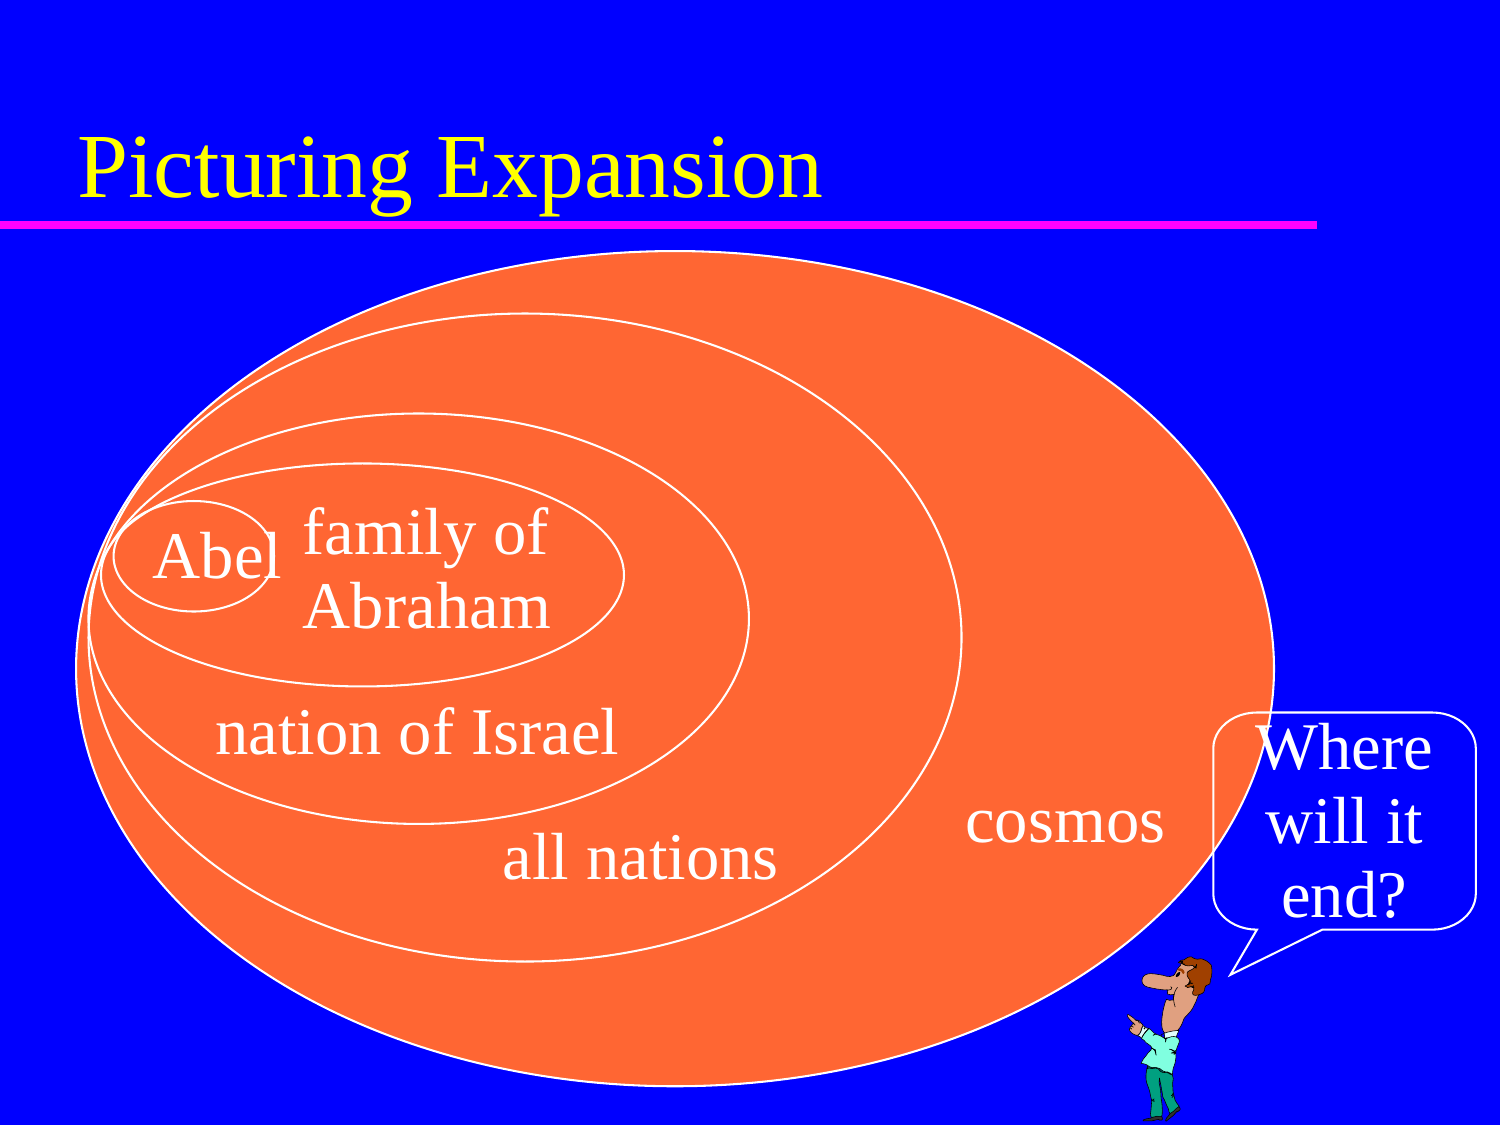

# Picturing Expansion
family of Abraham
Abel
nation of Israel
Where will it end?
cosmos
all nations